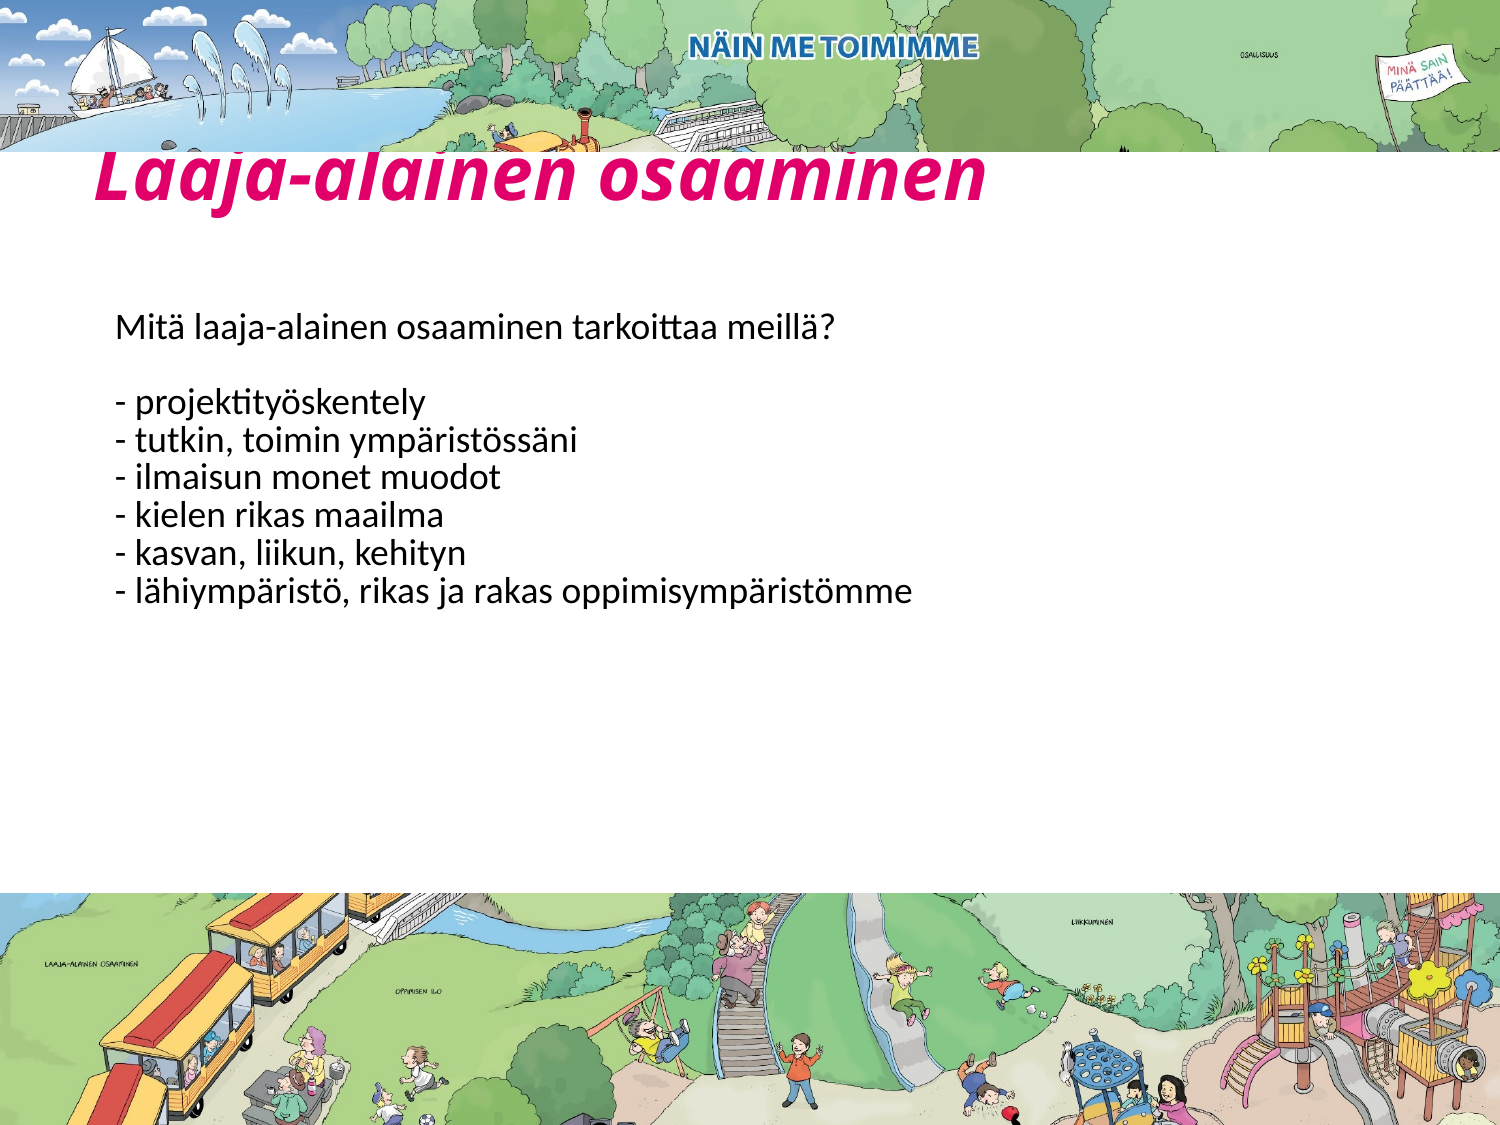

# Laaja-alainen osaaminen
Mitä laaja-alainen osaaminen tarkoittaa meillä?
- projektityöskentely
- tutkin, toimin ympäristössäni
- ilmaisun monet muodot
- kielen rikas maailma
- kasvan, liikun, kehityn
- lähiympäristö, rikas ja rakas oppimisympäristömme